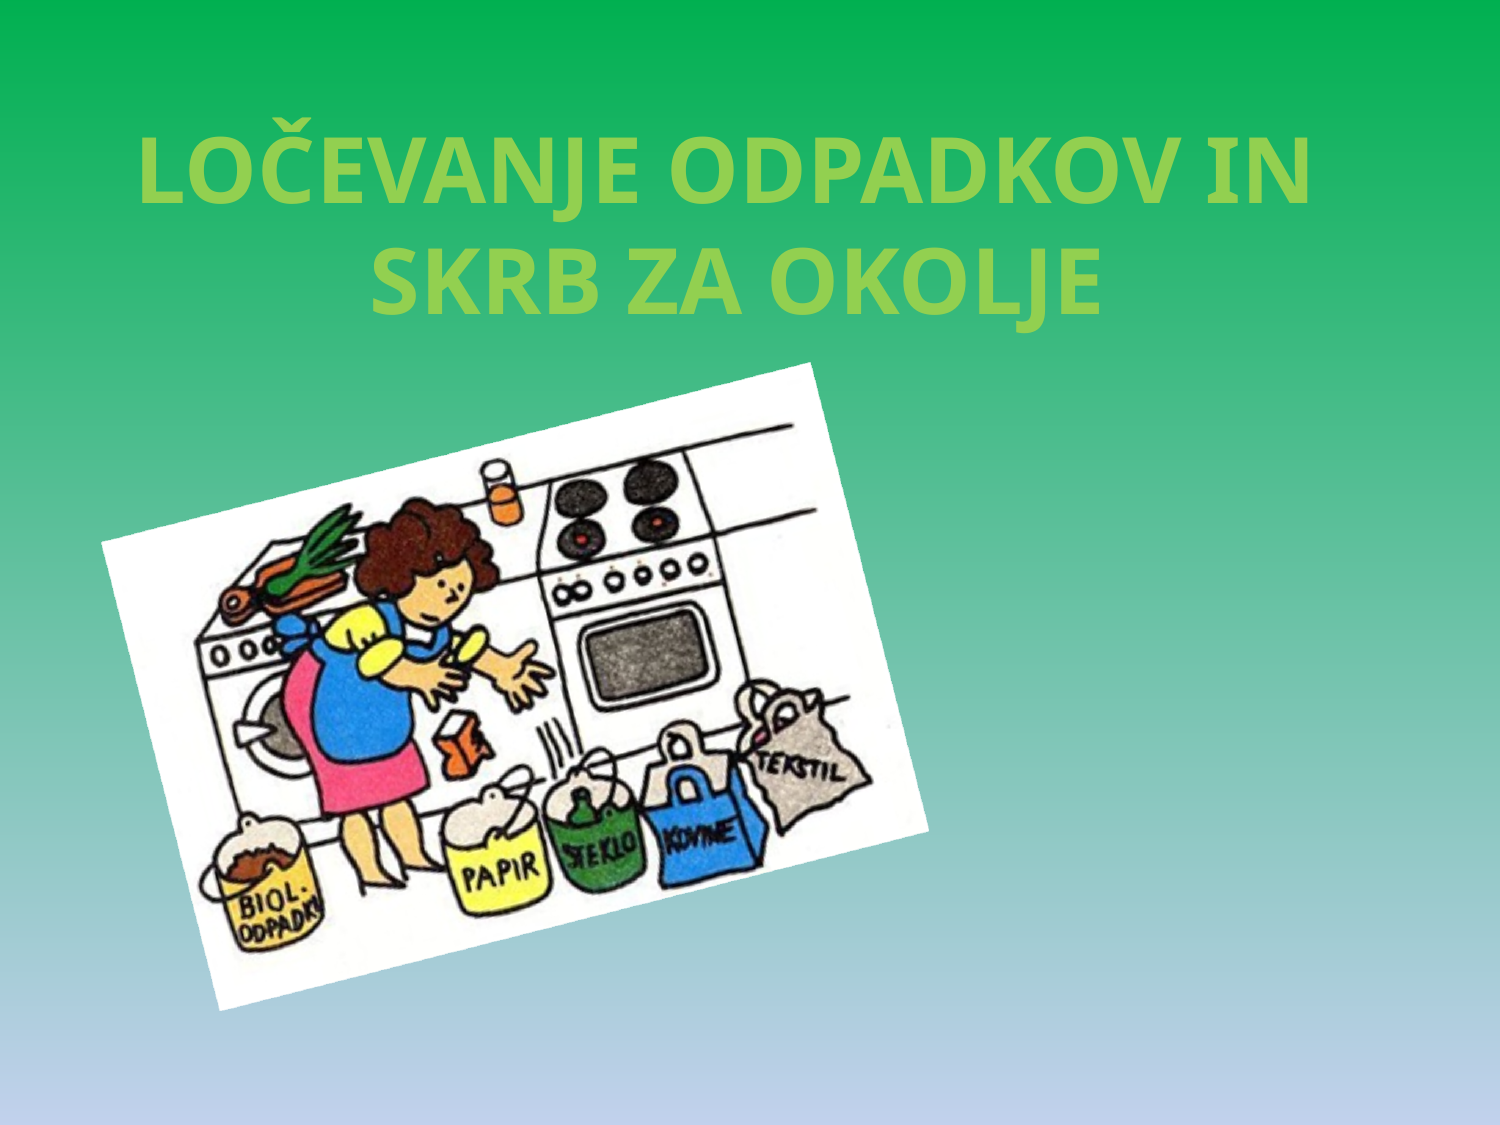

# LOČEVANJE ODPADKOV IN SKRB ZA OKOLJE